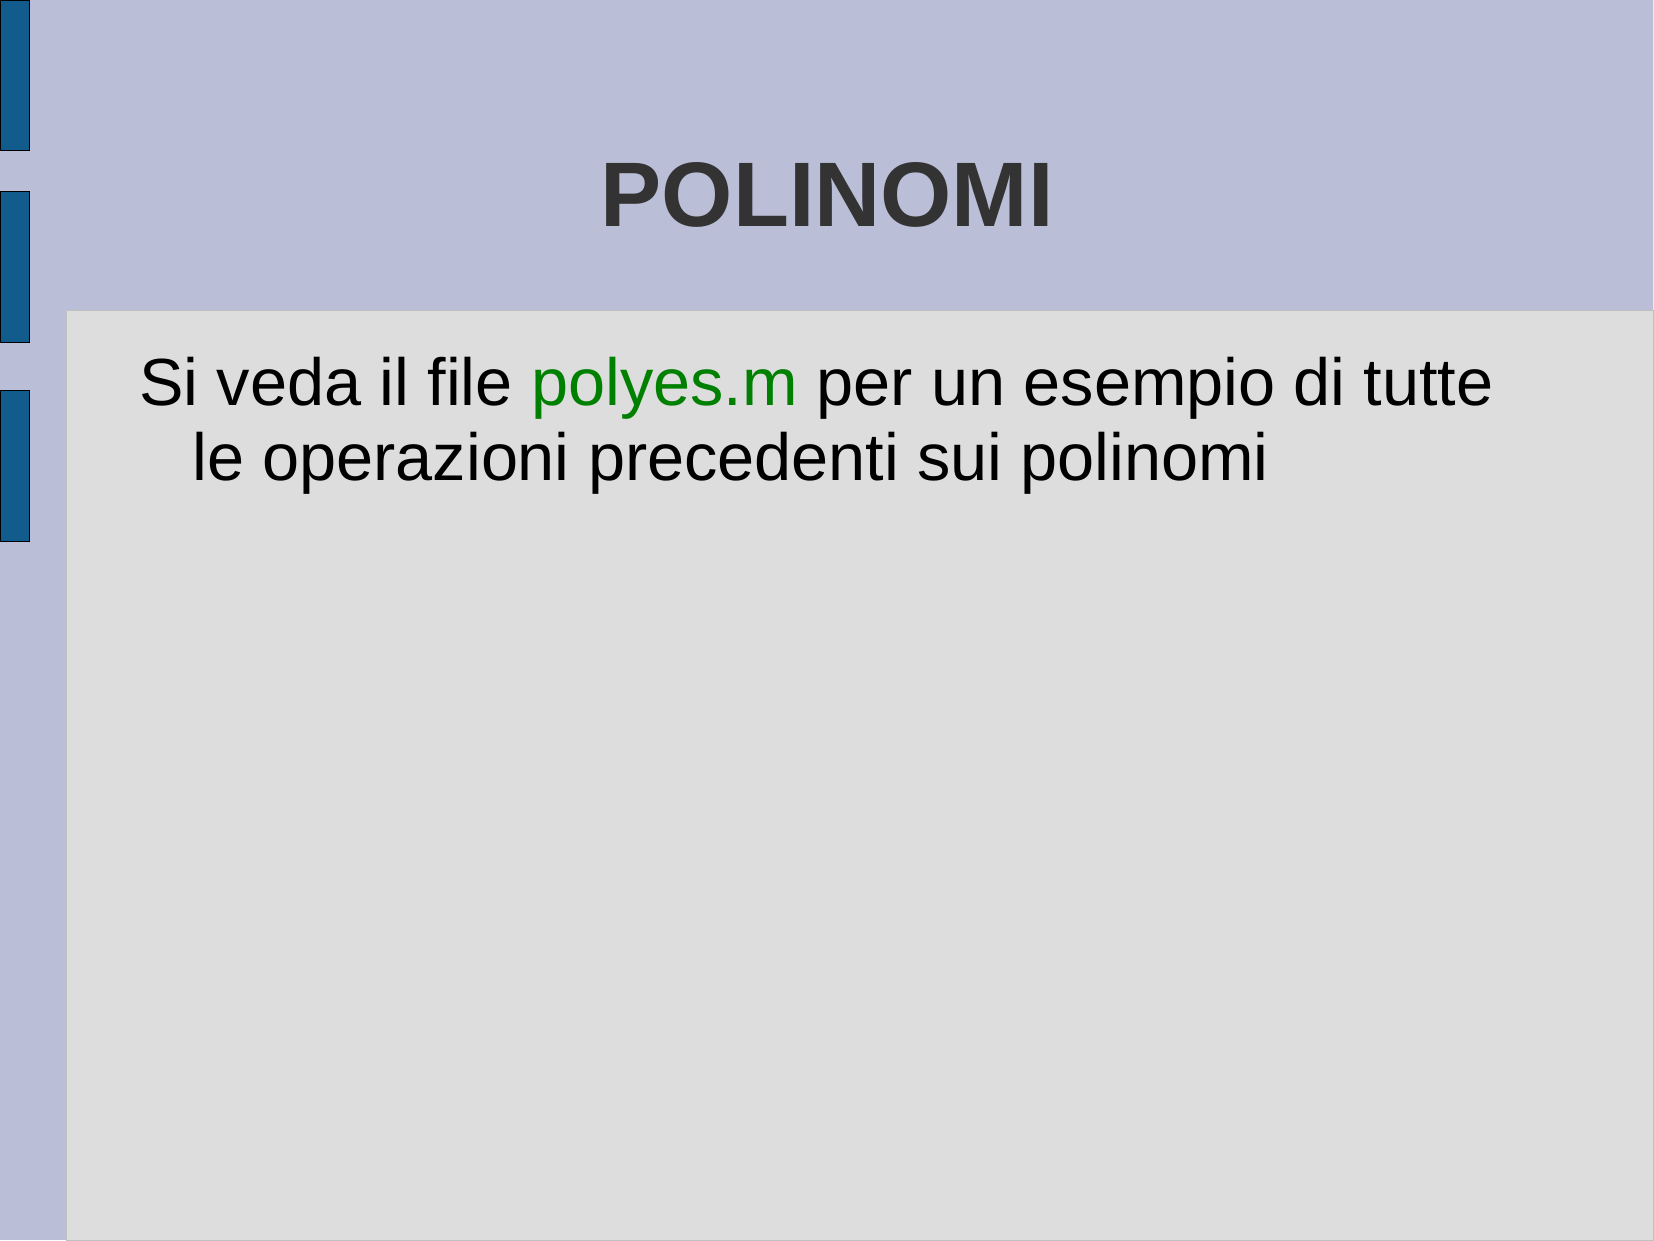

# POLINOMI
Si veda il file polyes.m per un esempio di tutte le operazioni precedenti sui polinomi